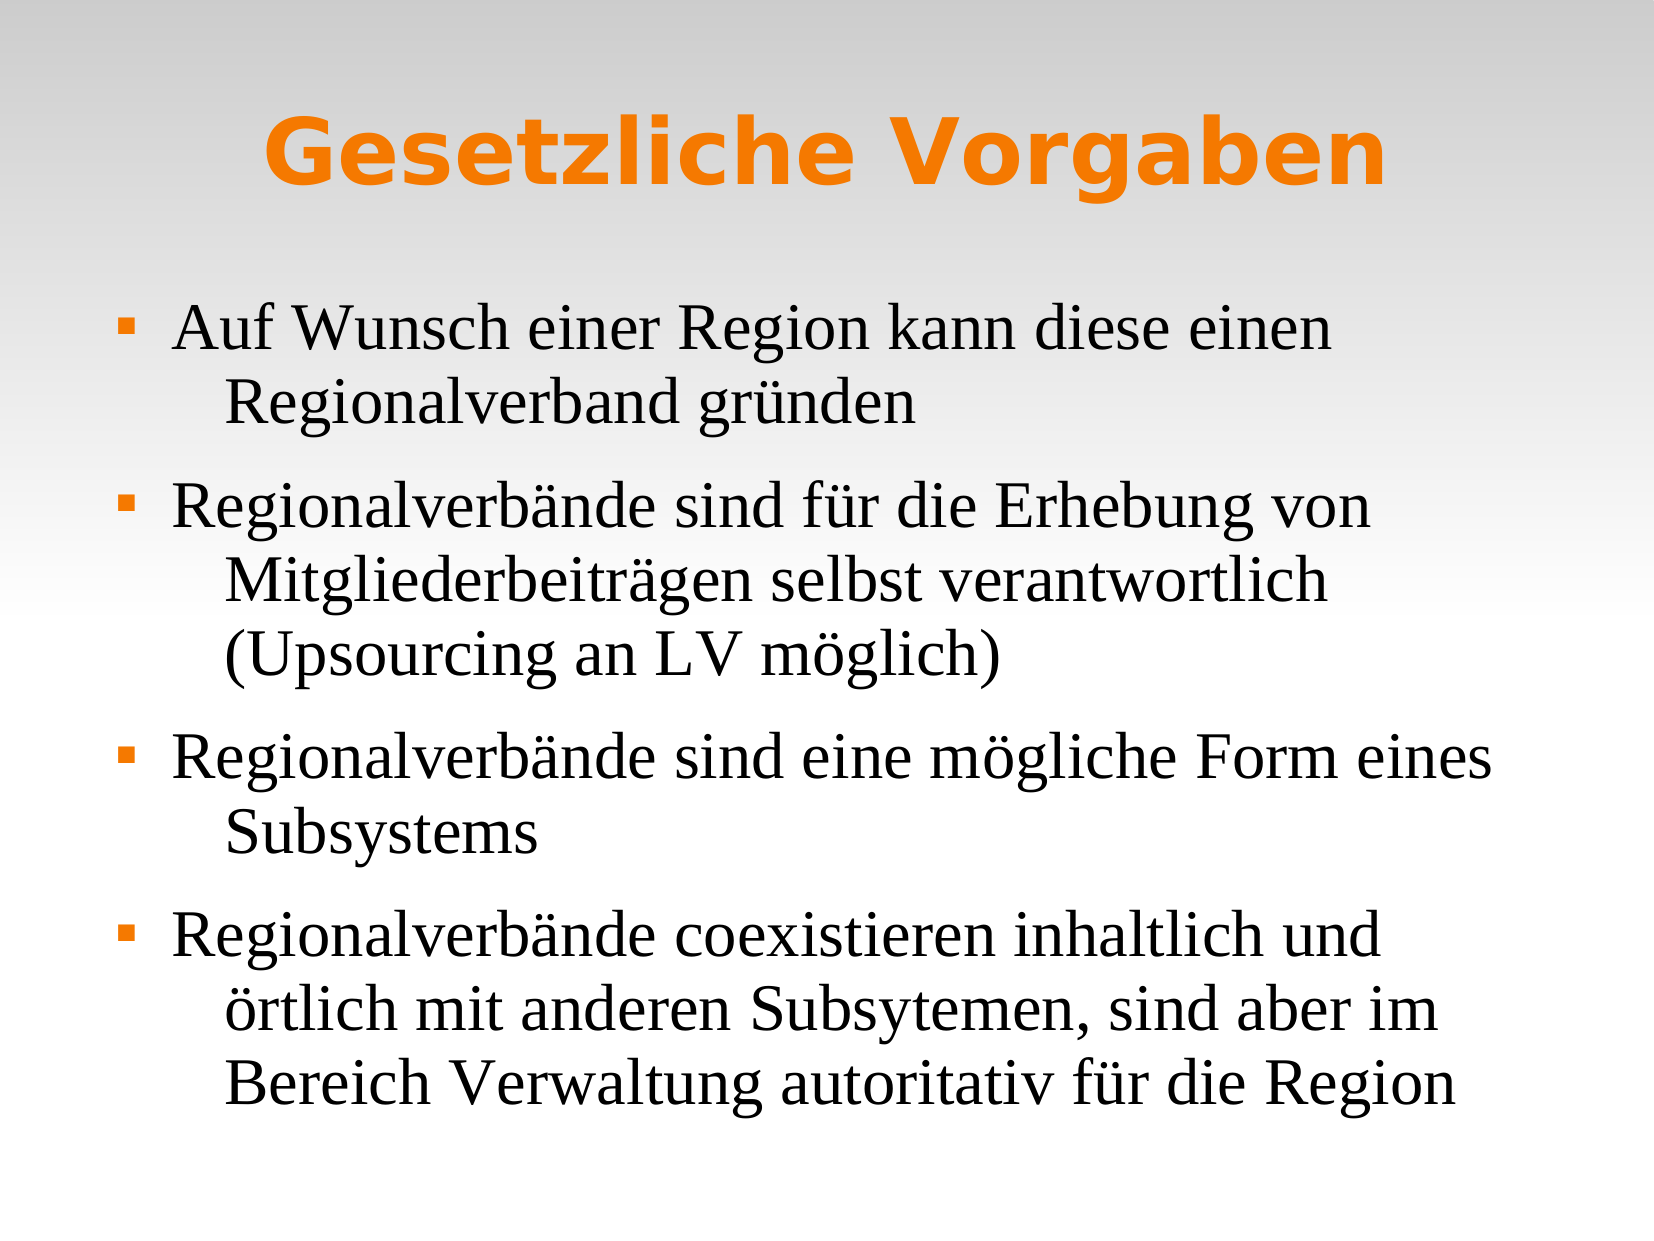

# Gesetzliche Vorgaben
Auf Wunsch einer Region kann diese einen Regionalverband gründen
Regionalverbände sind für die Erhebung von Mitgliederbeiträgen selbst verantwortlich (Upsourcing an LV möglich)
Regionalverbände sind eine mögliche Form eines Subsystems
Regionalverbände coexistieren inhaltlich und örtlich mit anderen Subsytemen, sind aber im Bereich Verwaltung autoritativ für die Region